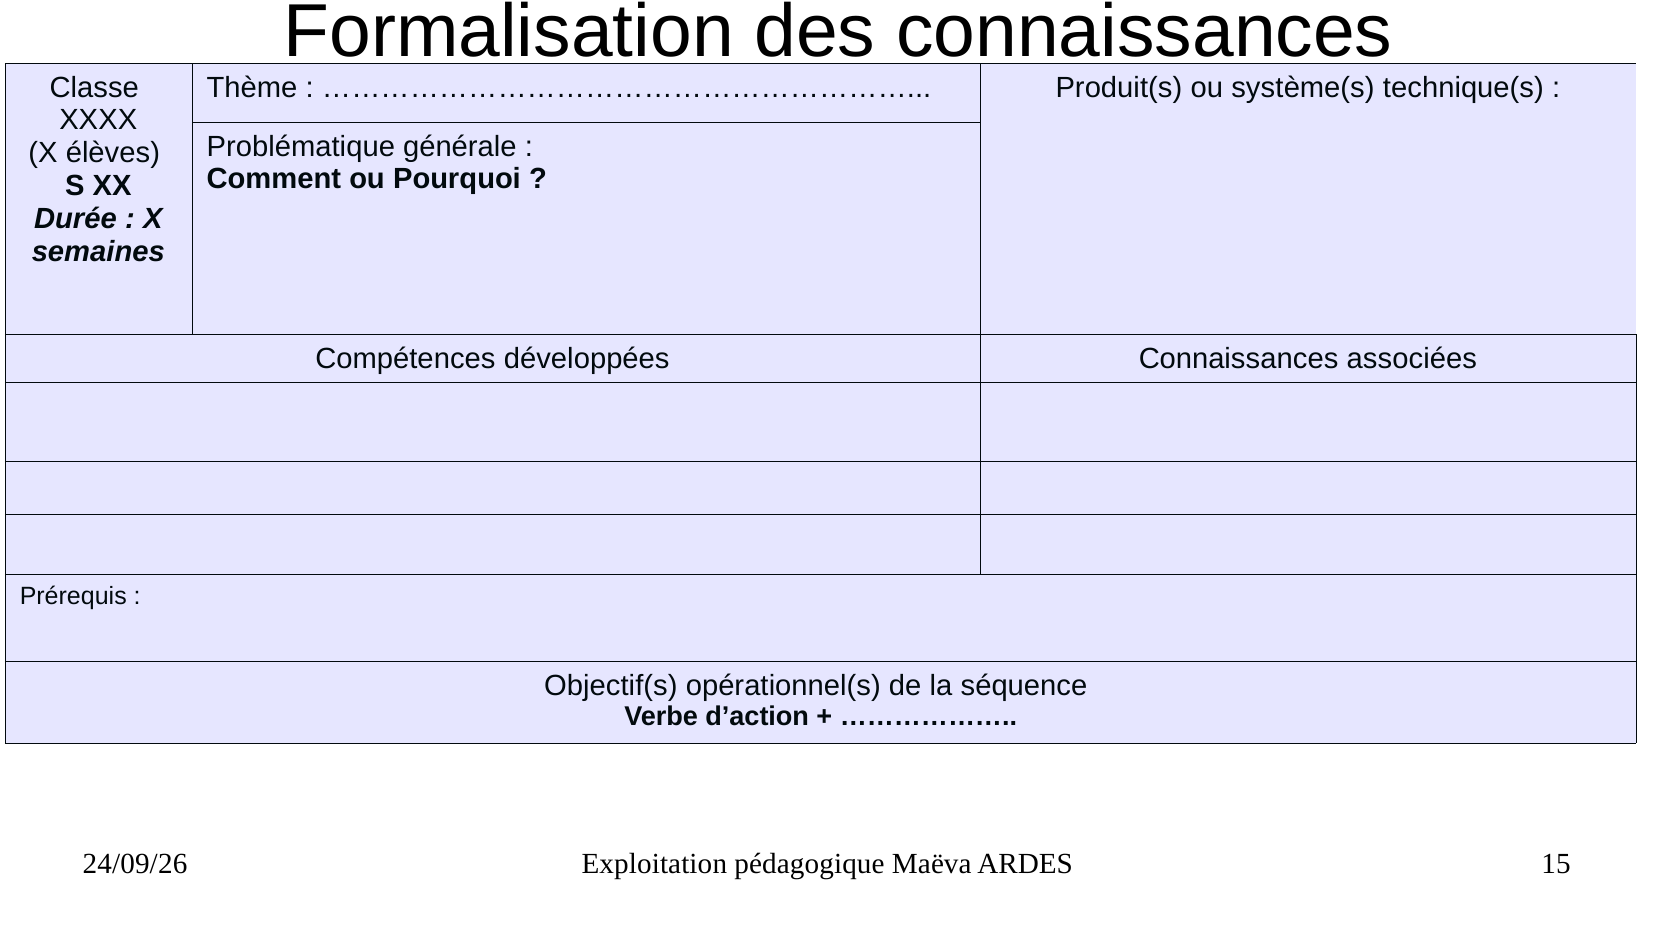

# Formalisation des connaissances
| Classe XXXX (X élèves) S XX Durée : X semaines | Thème : ……………………………………………………... | Produit(s) ou système(s) technique(s) : |
| --- | --- | --- |
| | Problématique générale : Comment ou Pourquoi ? | |
| Compétences développées | | Connaissances associées |
| | | |
| | | |
| | | |
| Prérequis : | | |
| Objectif(s) opérationnel(s) de la séquence Verbe d’action + ……………….. | | |
Exploitation pédagogique Maëva ARDES
15